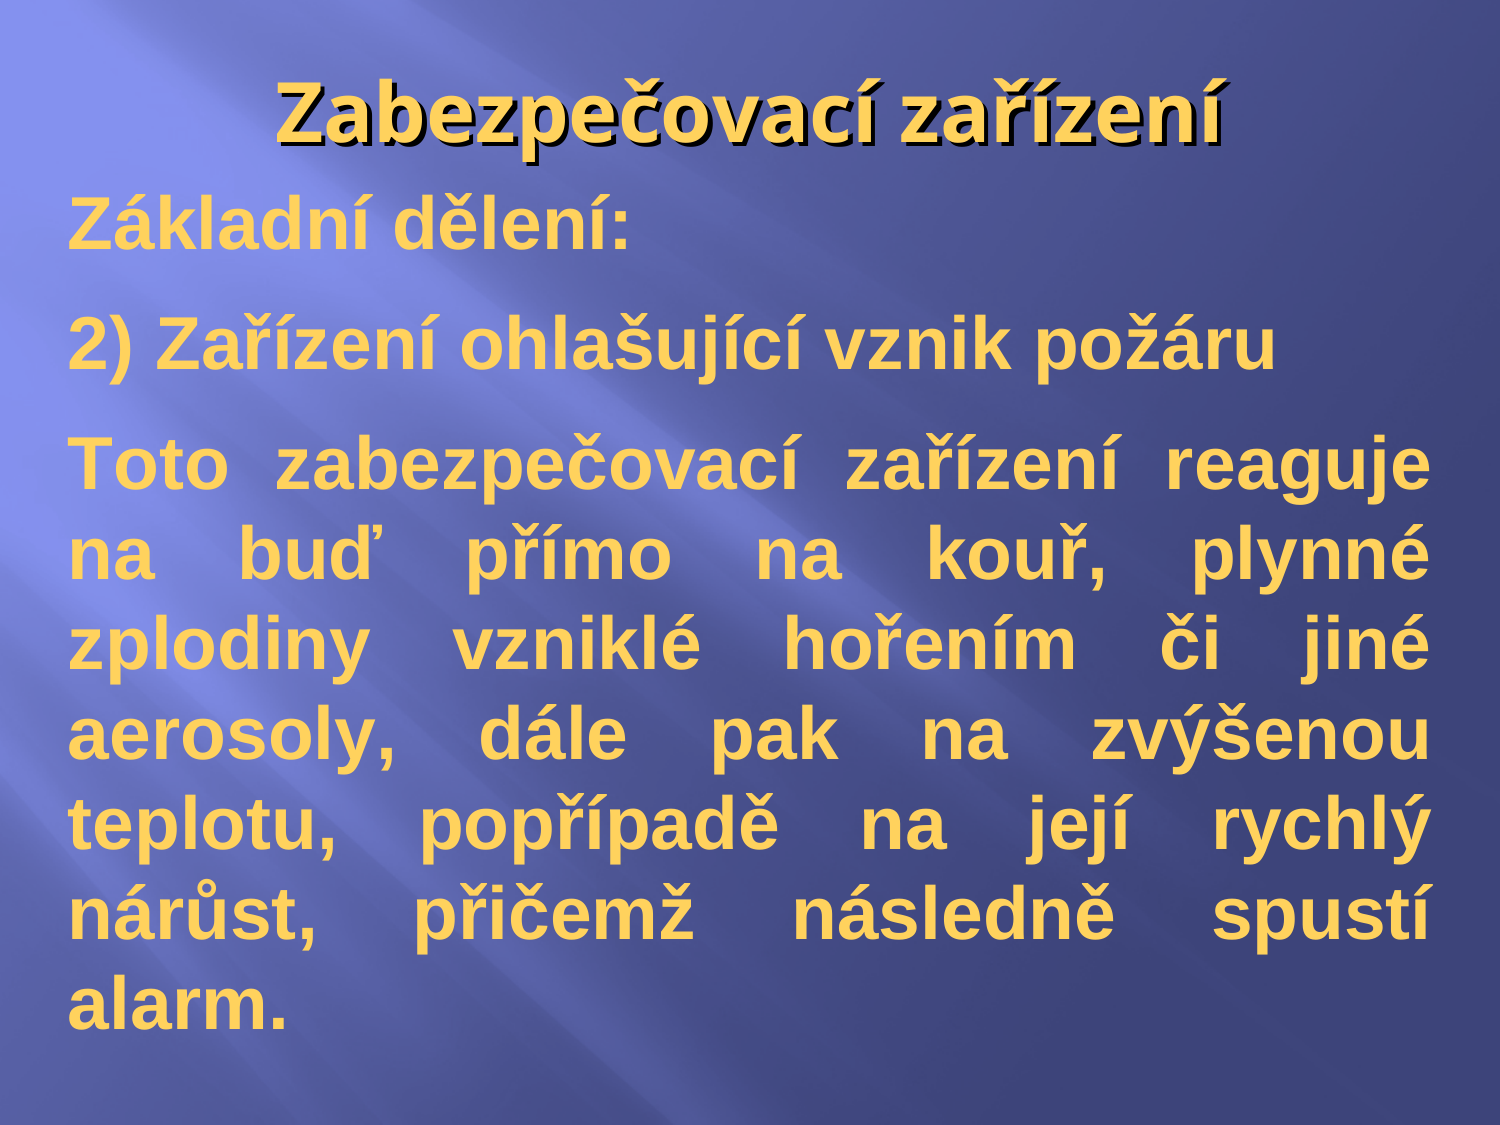

# Zabezpečovací zařízení
Základní dělení:
2) Zařízení ohlašující vznik požáru
Toto zabezpečovací zařízení reaguje na buď přímo na kouř, plynné zplodiny vzniklé hořením či jiné aerosoly, dále pak na zvýšenou teplotu, popřípadě na její rychlý nárůst, přičemž následně spustí alarm.